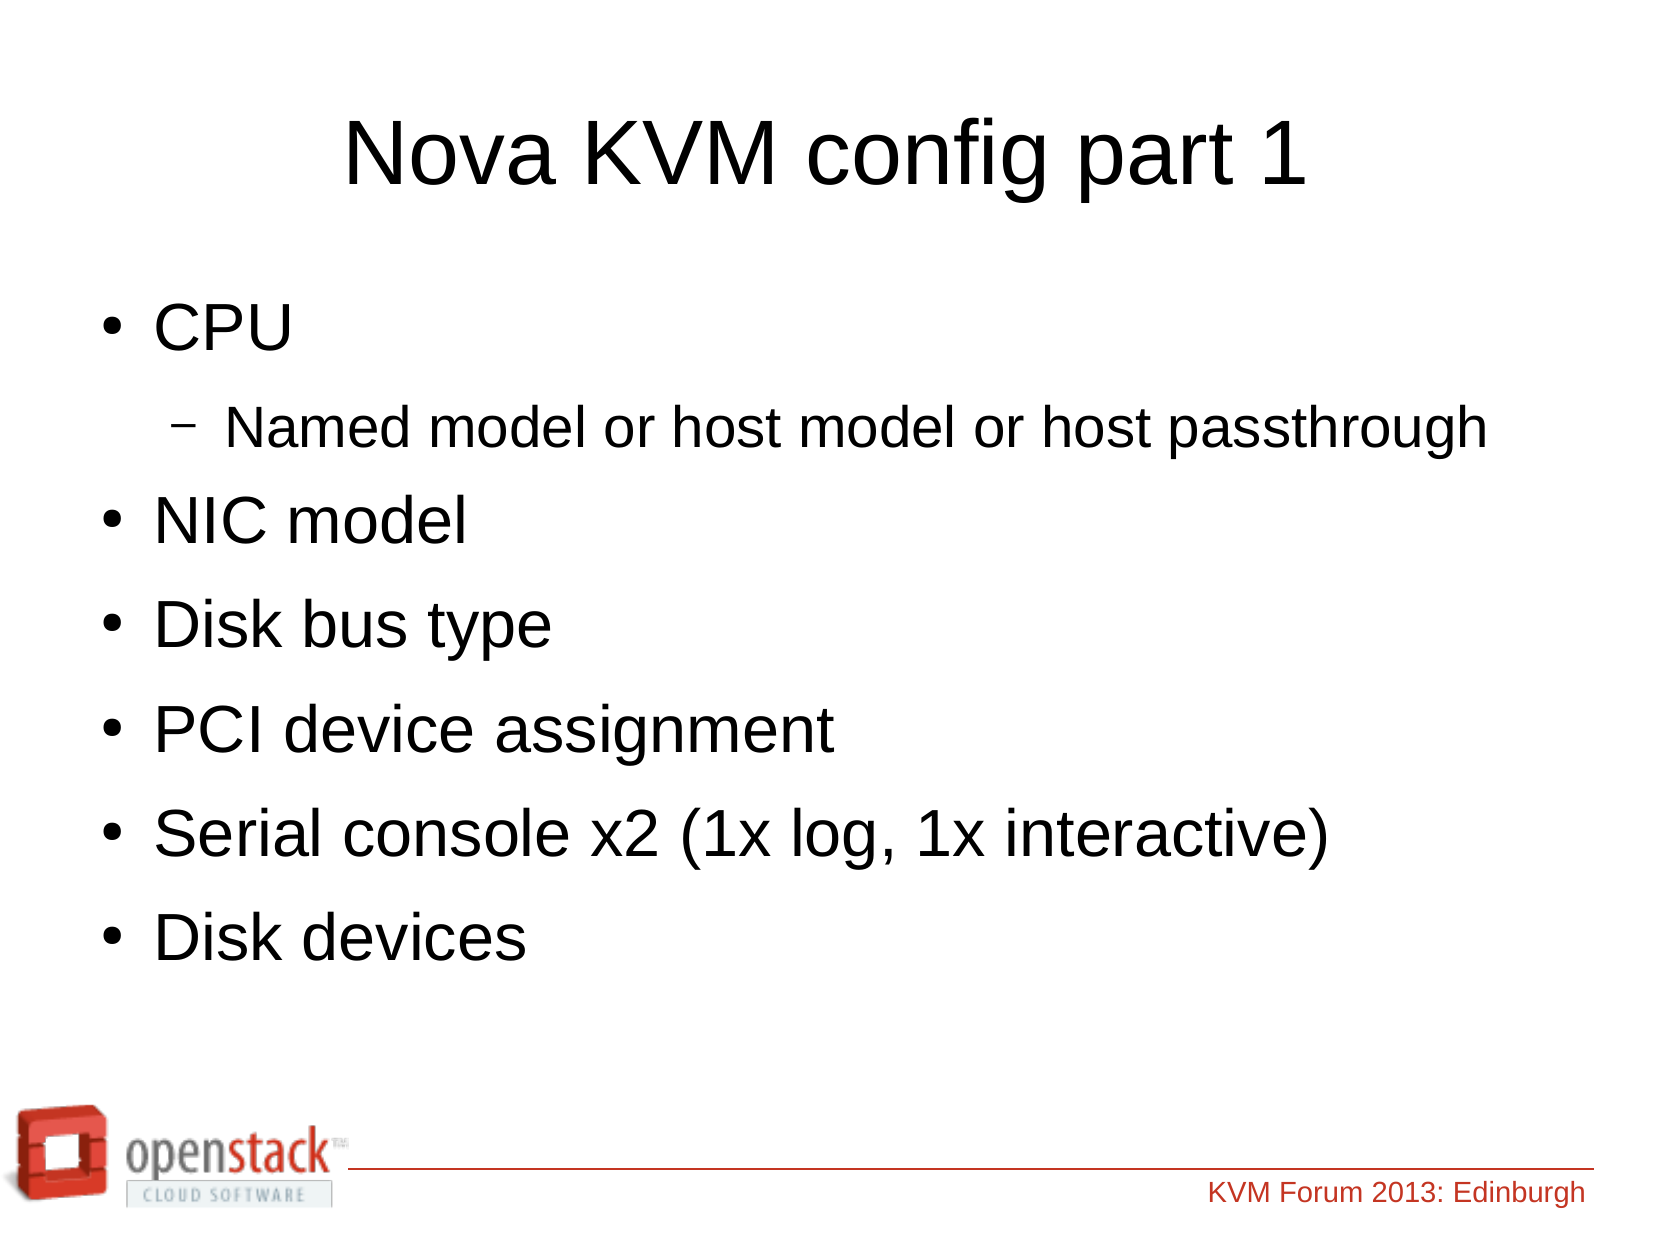

# Nova KVM config part 1
CPU
Named model or host model or host passthrough
NIC model
Disk bus type
PCI device assignment
Serial console x2 (1x log, 1x interactive)
Disk devices